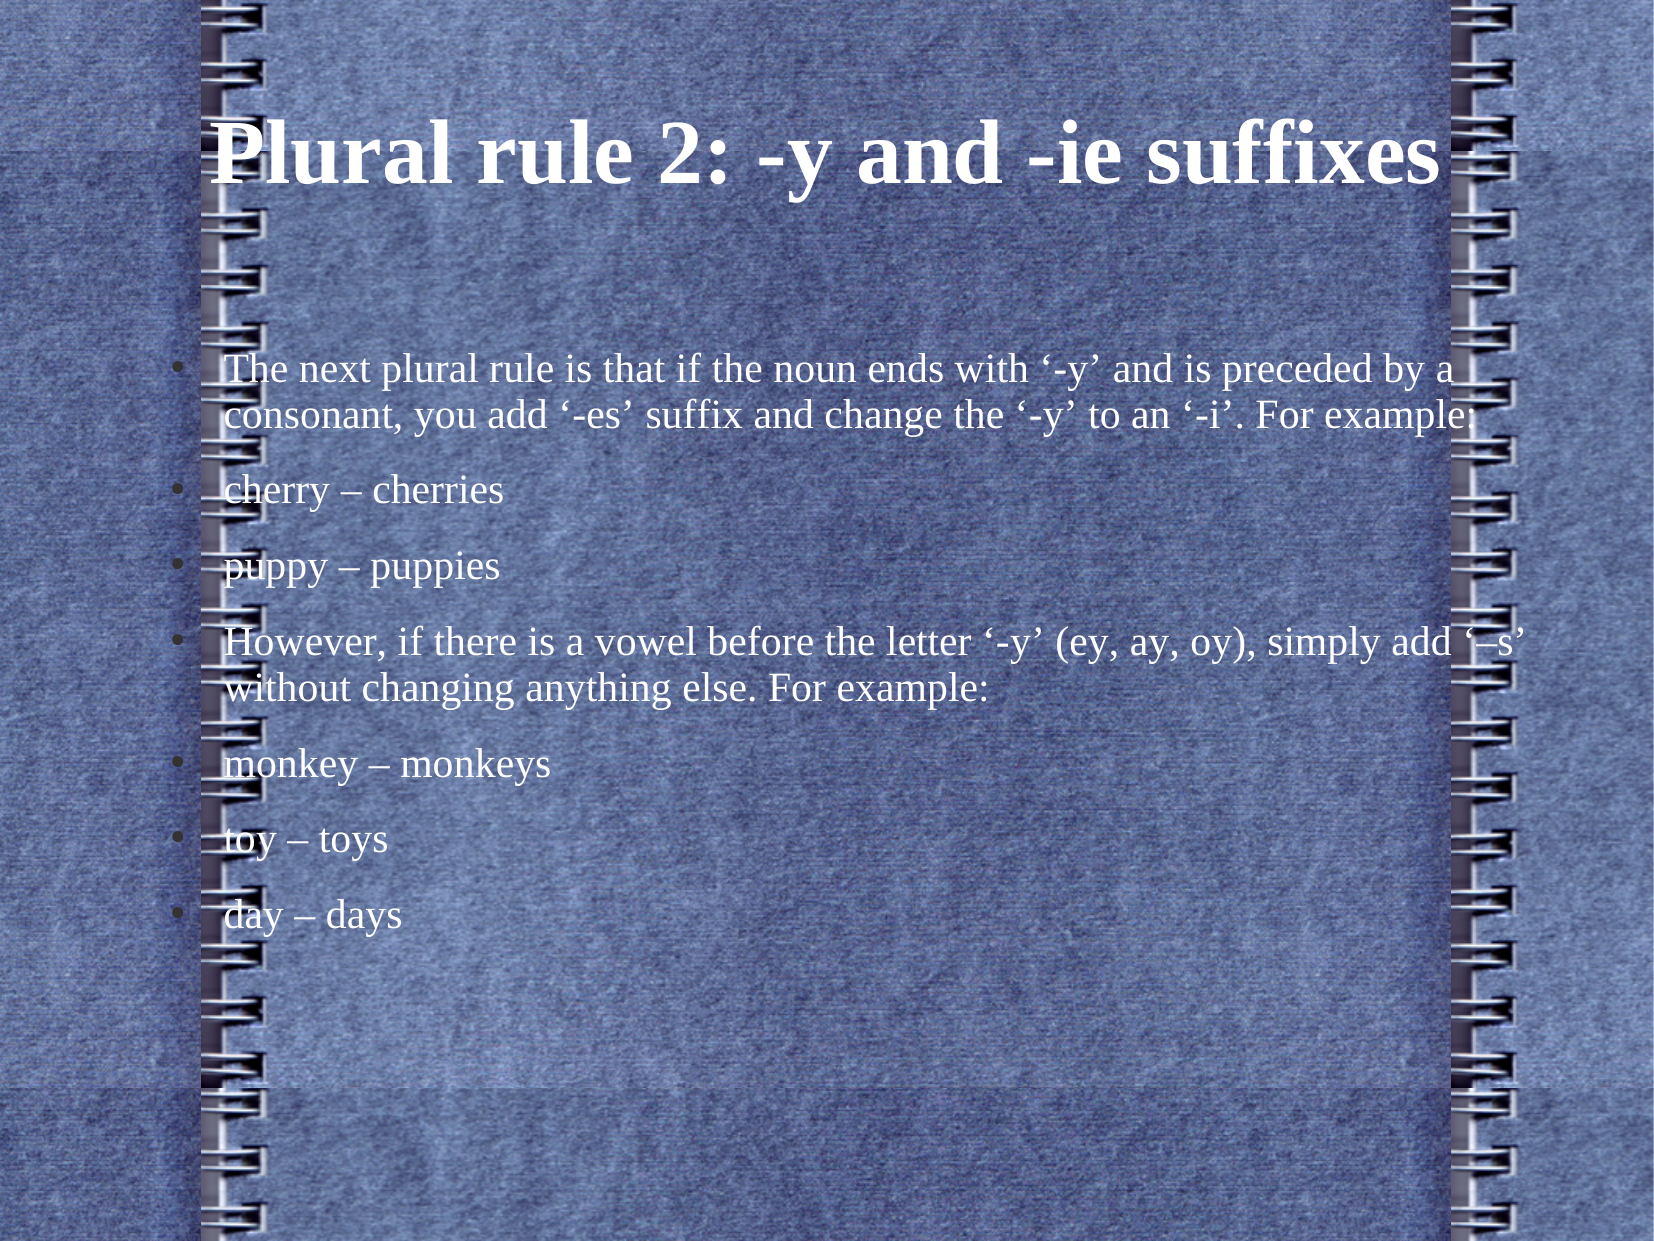

# Plural rule 2: -y and -ie suffixes
The next plural rule is that if the noun ends with ‘-y’ and is preceded by a consonant, you add ‘-es’ suffix and change the ‘-y’ to an ‘-i’. For example:
cherry – cherries
puppy – puppies
However, if there is a vowel before the letter ‘-y’ (ey, ay, oy), simply add ‘–s’ without changing anything else. For example:
monkey – monkeys
toy – toys
day – days